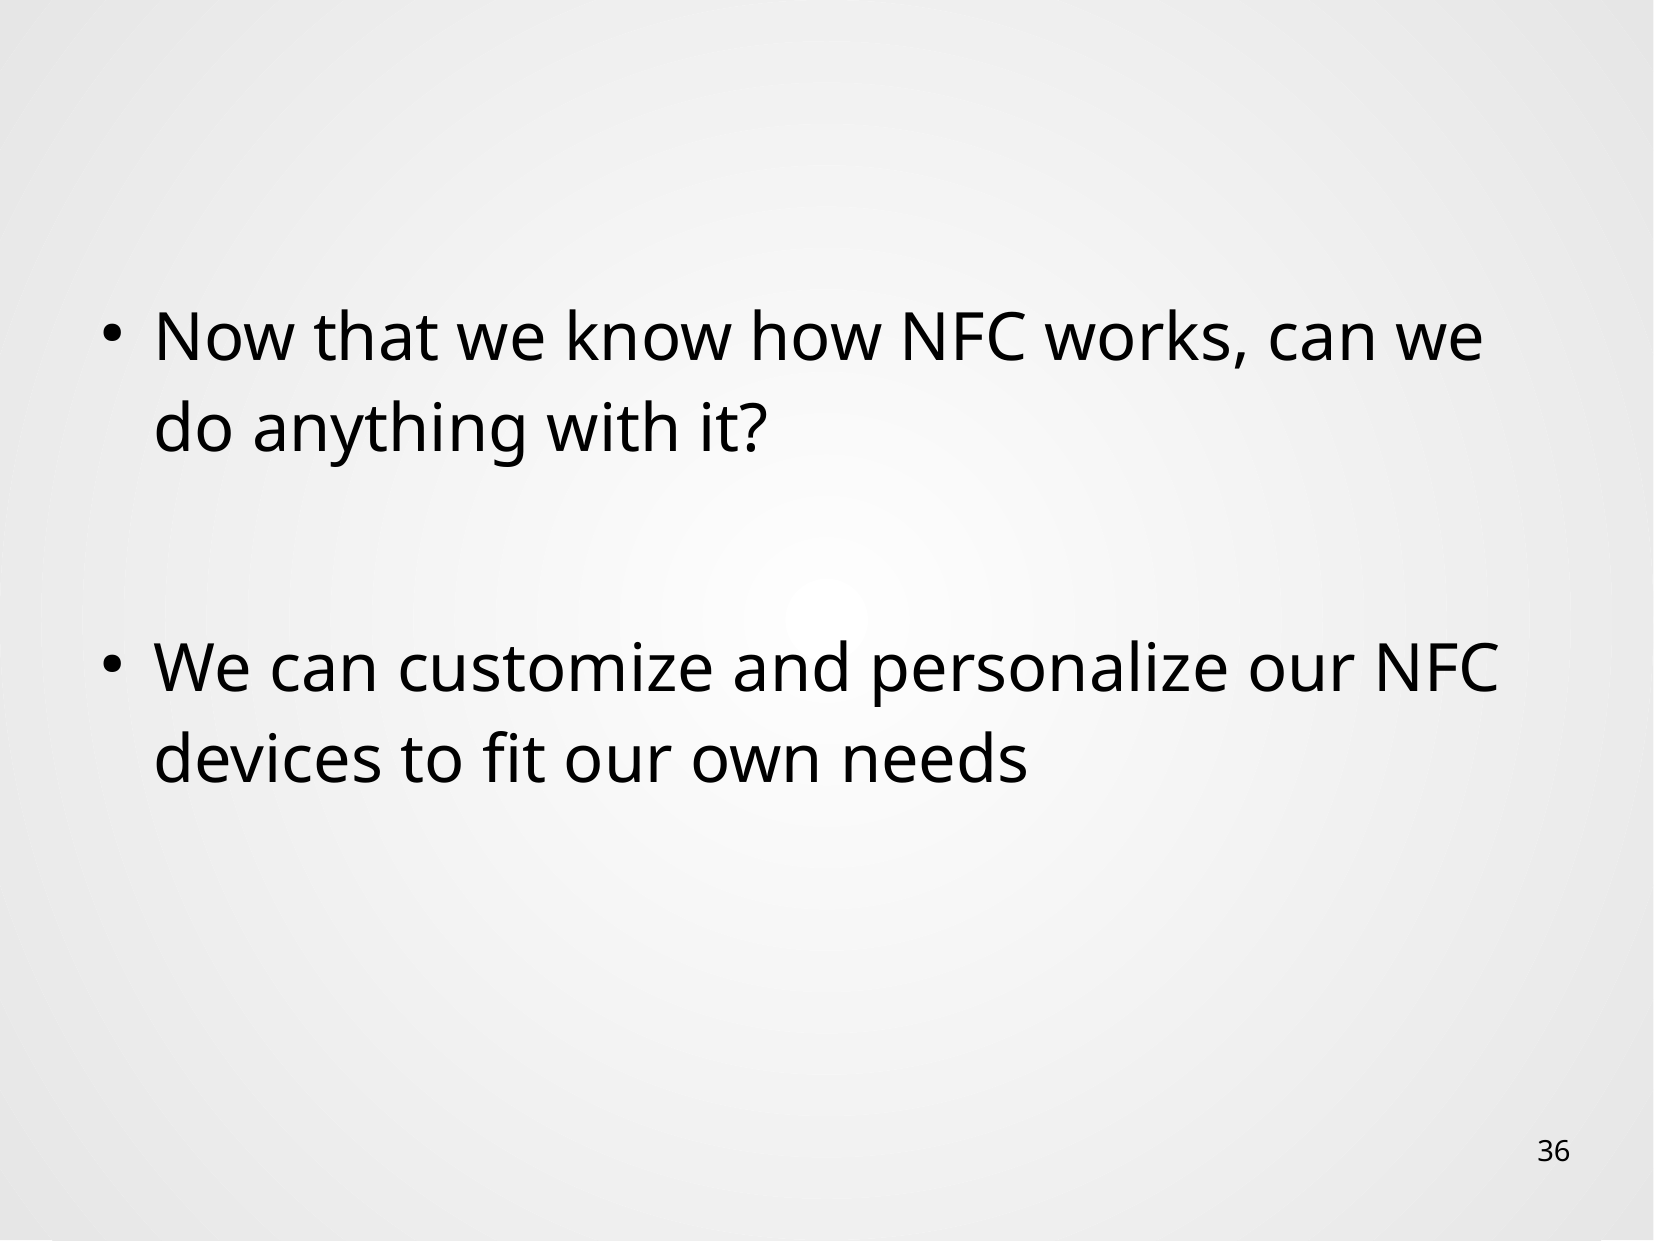

#
Now that we know how NFC works, can we do anything with it?
We can customize and personalize our NFC devices to fit our own needs
36